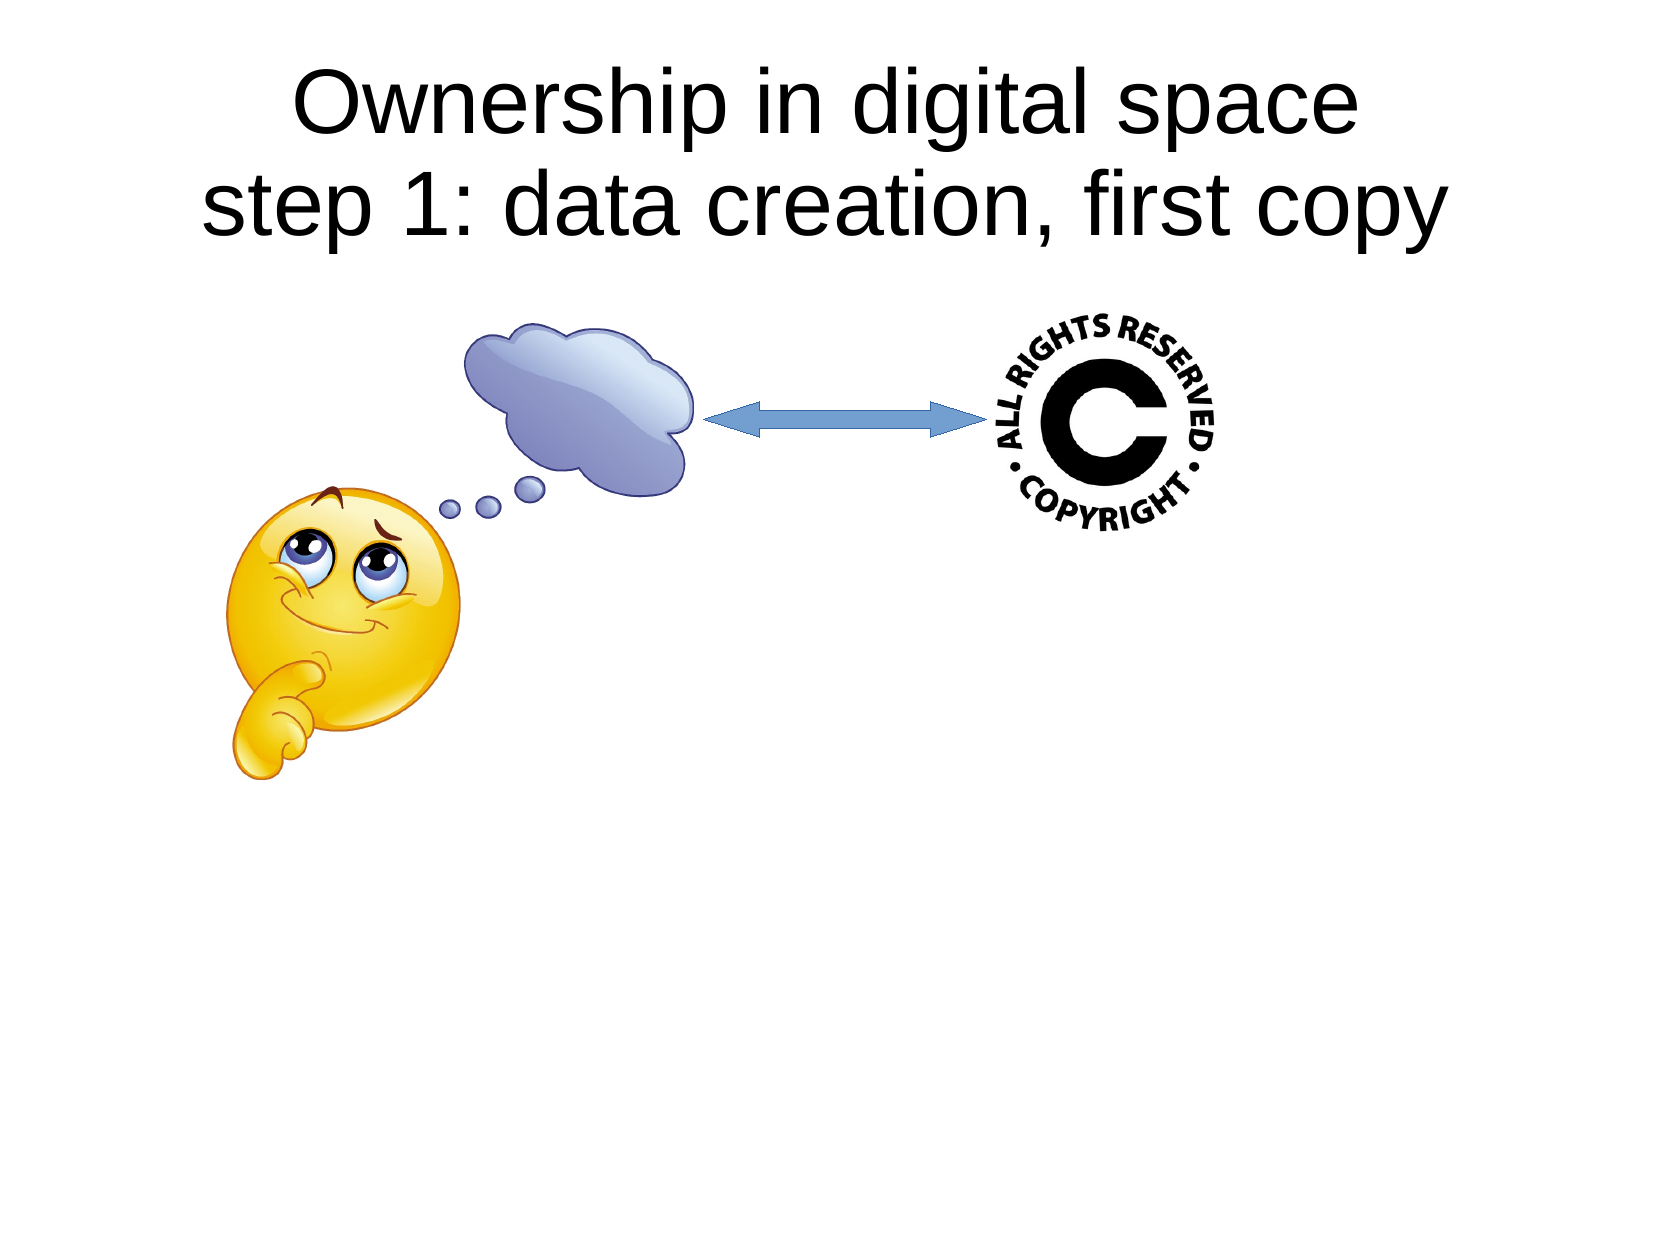

# Ownership in digital space step 1: data creation, first copy